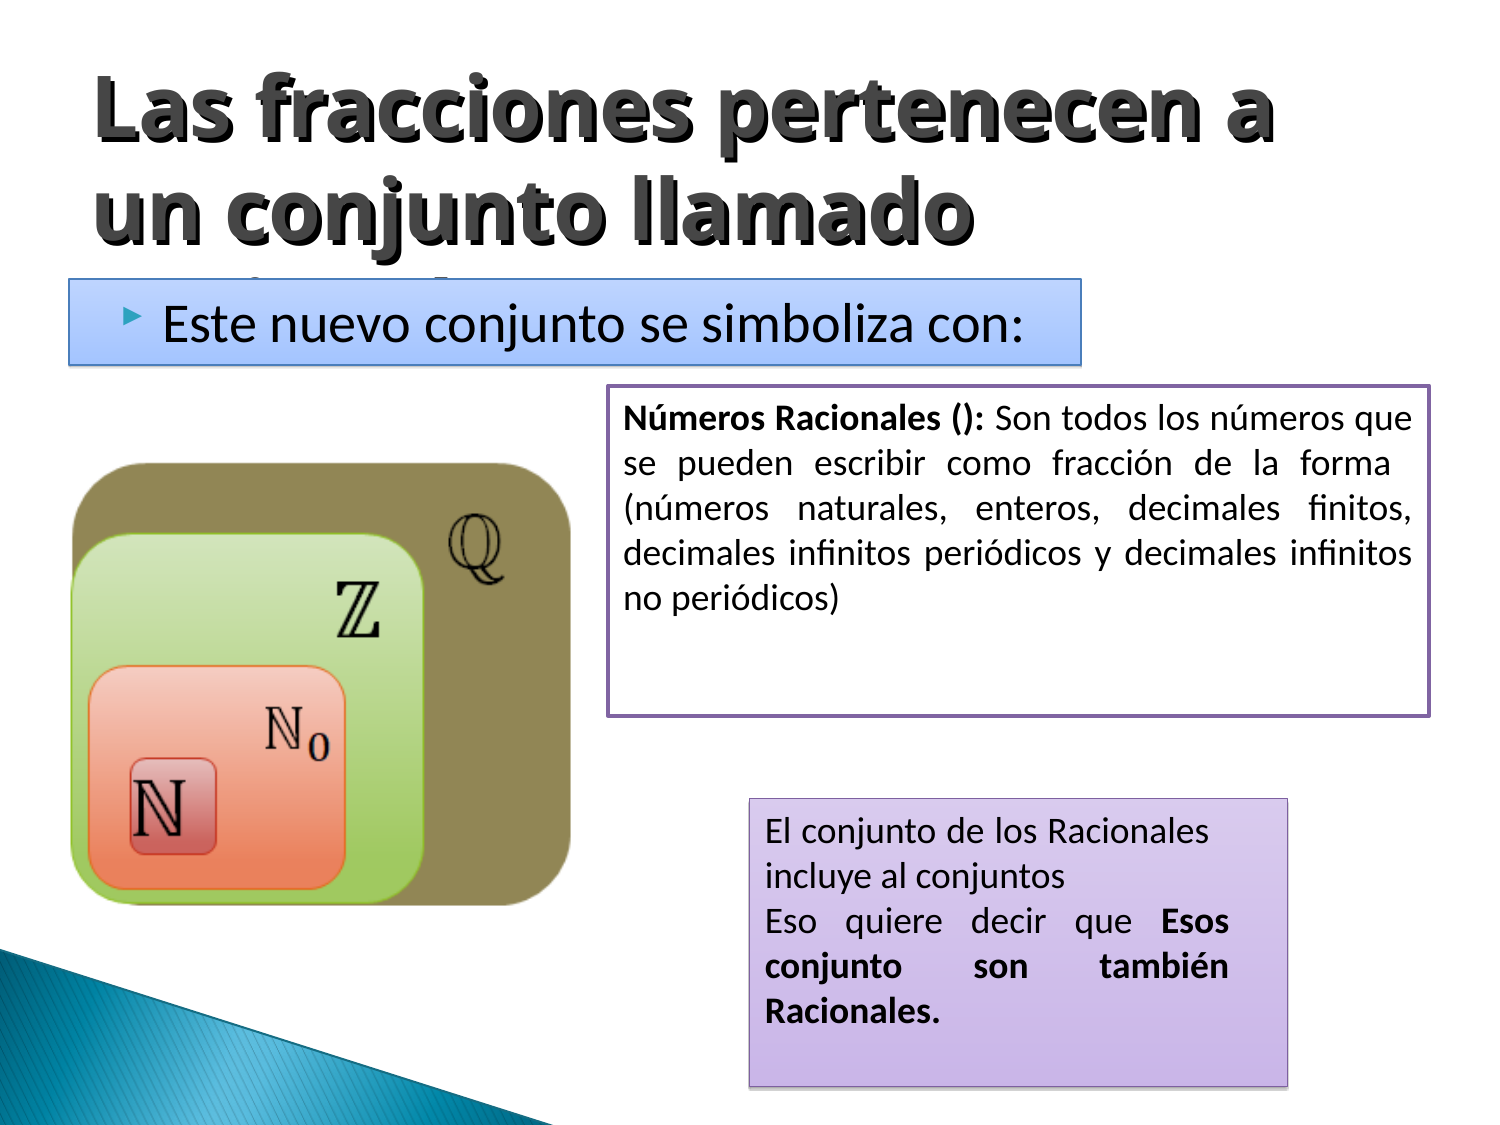

# Las fracciones pertenecen a un conjunto llamado Racionales
Este nuevo conjunto se simboliza con:
Números Racionales (): Son todos los números que se pueden escribir como fracción de la forma (números naturales, enteros, decimales finitos, decimales infinitos periódicos y decimales infinitos no periódicos)
El conjunto de los Racionales incluye al conjuntos
Eso quiere decir que Esos conjunto son también Racionales.